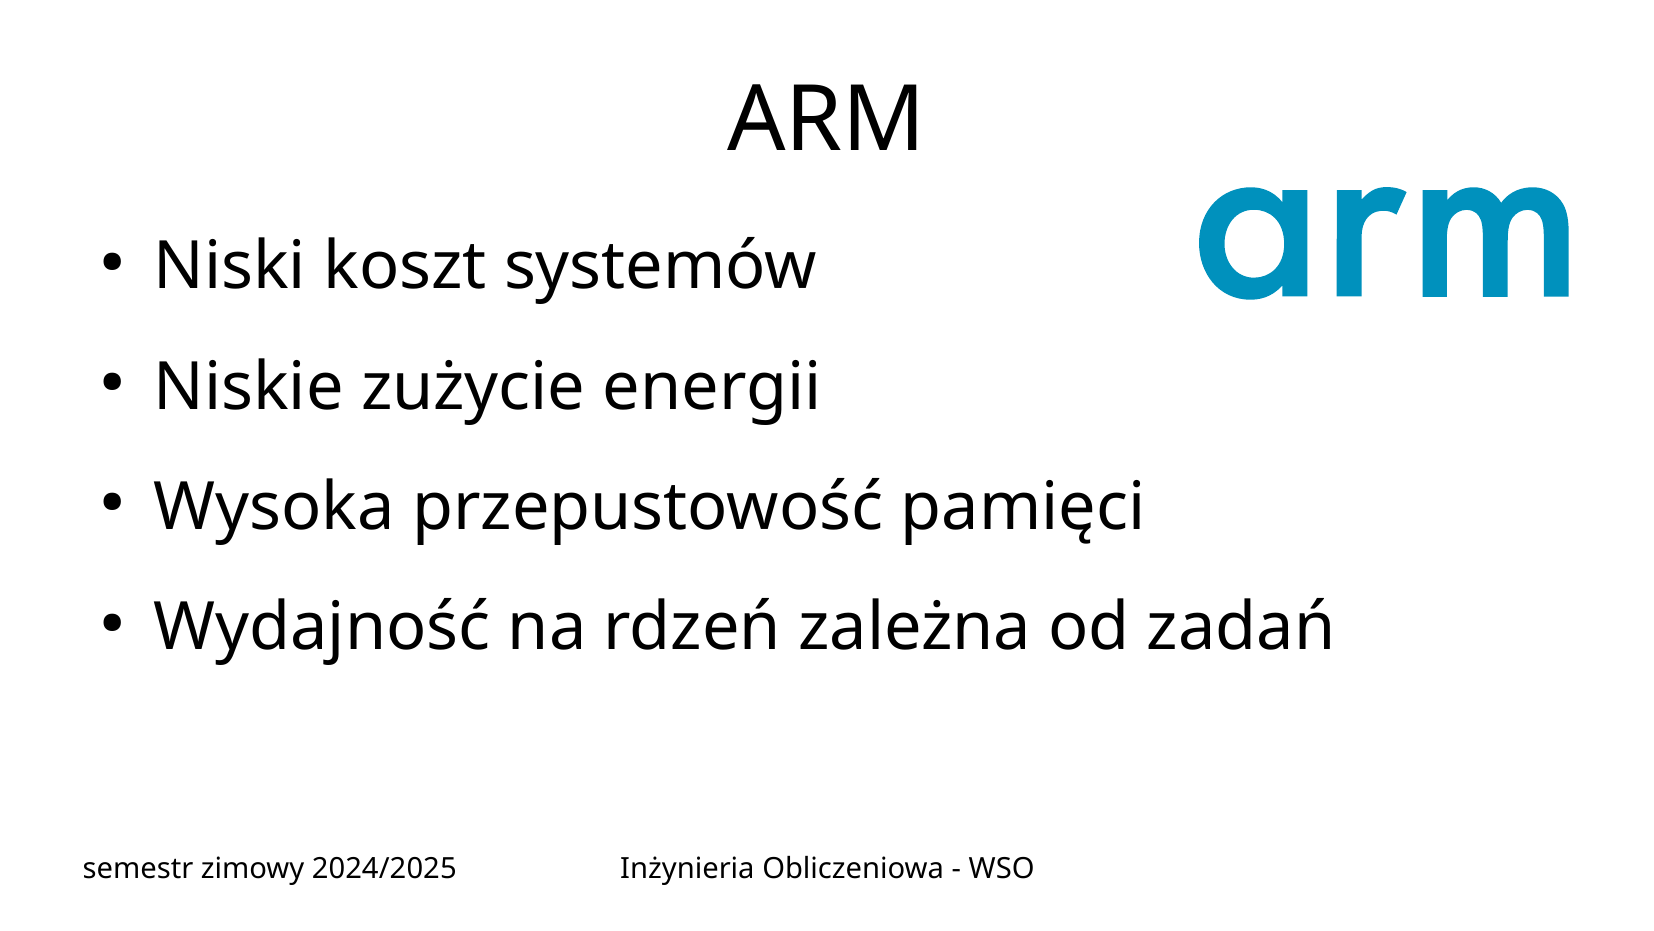

# ARM
Niski koszt systemów
Niskie zużycie energii
Wysoka przepustowość pamięci
Wydajność na rdzeń zależna od zadań
semestr zimowy 2024/2025
Inżynieria Obliczeniowa - WSO